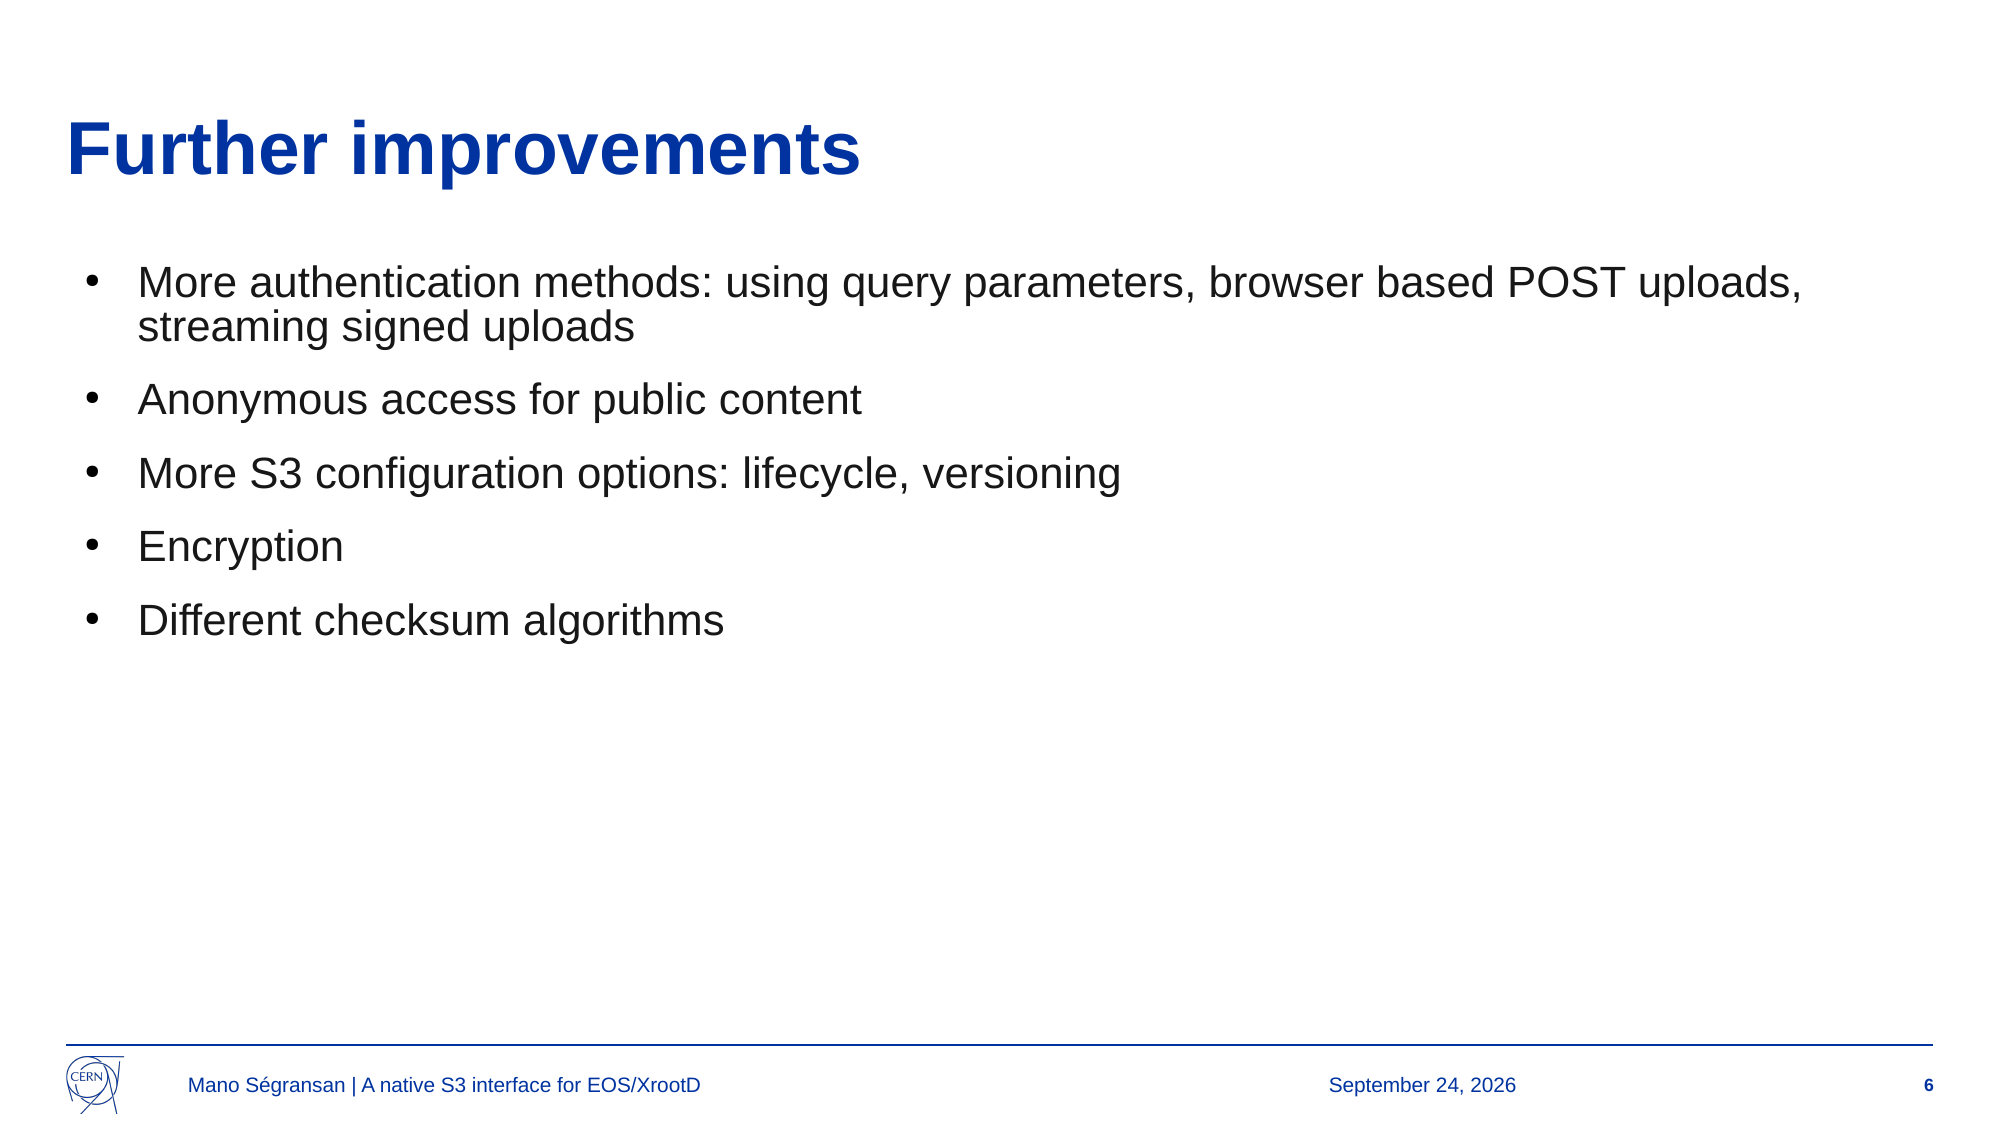

# Further improvements
More authentication methods: using query parameters, browser based POST uploads, streaming signed uploads
Anonymous access for public content
More S3 configuration options: lifecycle, versioning
Encryption
Different checksum algorithms
Mano Ségransan | A native S3 interface for EOS/XrootD
6